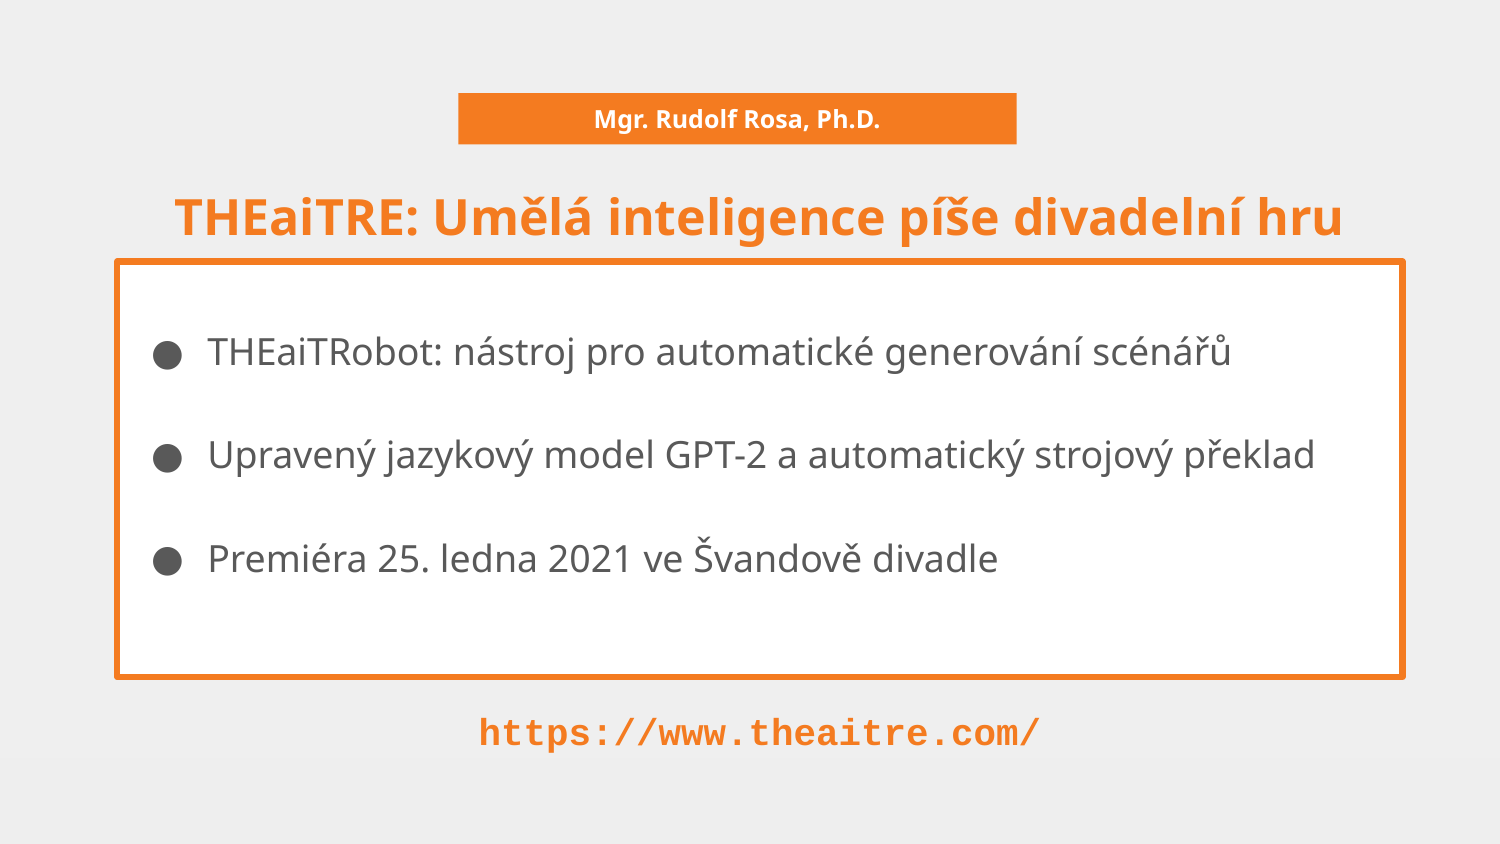

Mgr. Rudolf Rosa, Ph.D.
THEaiTRE: Umělá inteligence píše divadelní hru
# THEaiTRobot: nástroj pro automatické generování scénářů
Upravený jazykový model GPT-2 a automatický strojový překlad
Premiéra 25. ledna 2021 ve Švandově divadle
https://www.theaitre.com/